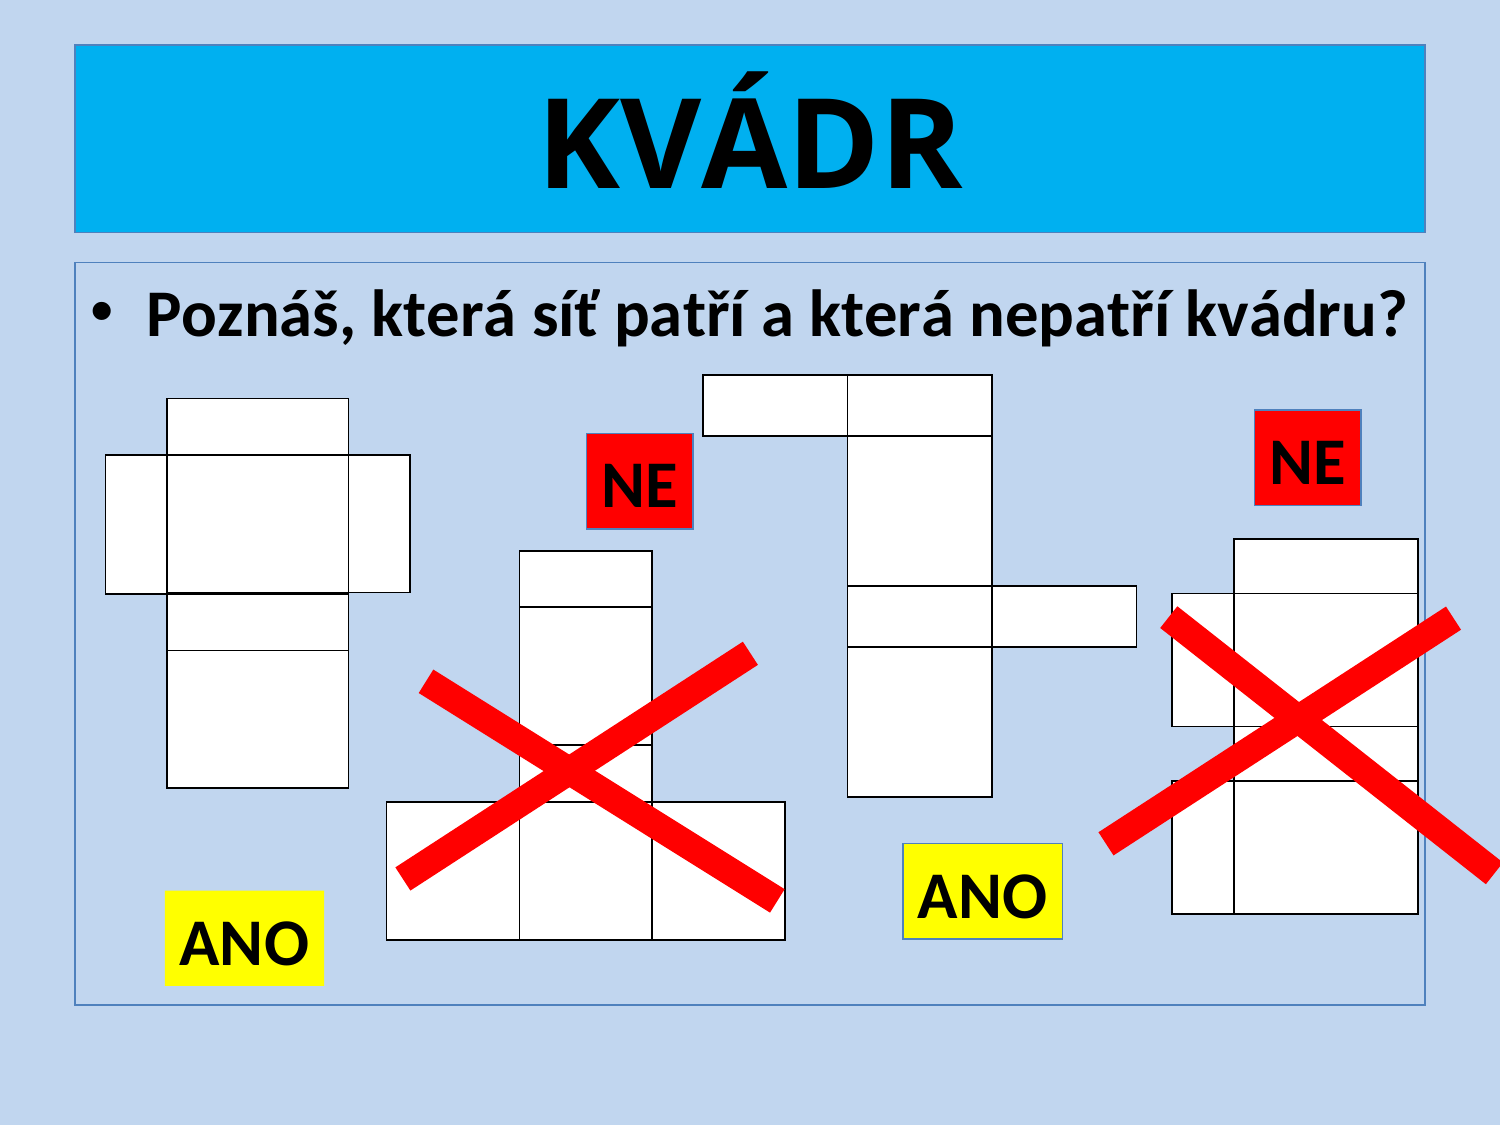

# KVÁDR
Poznáš, která síť patří a která nepatří kvádru?
NE
NE
ANO
ANO